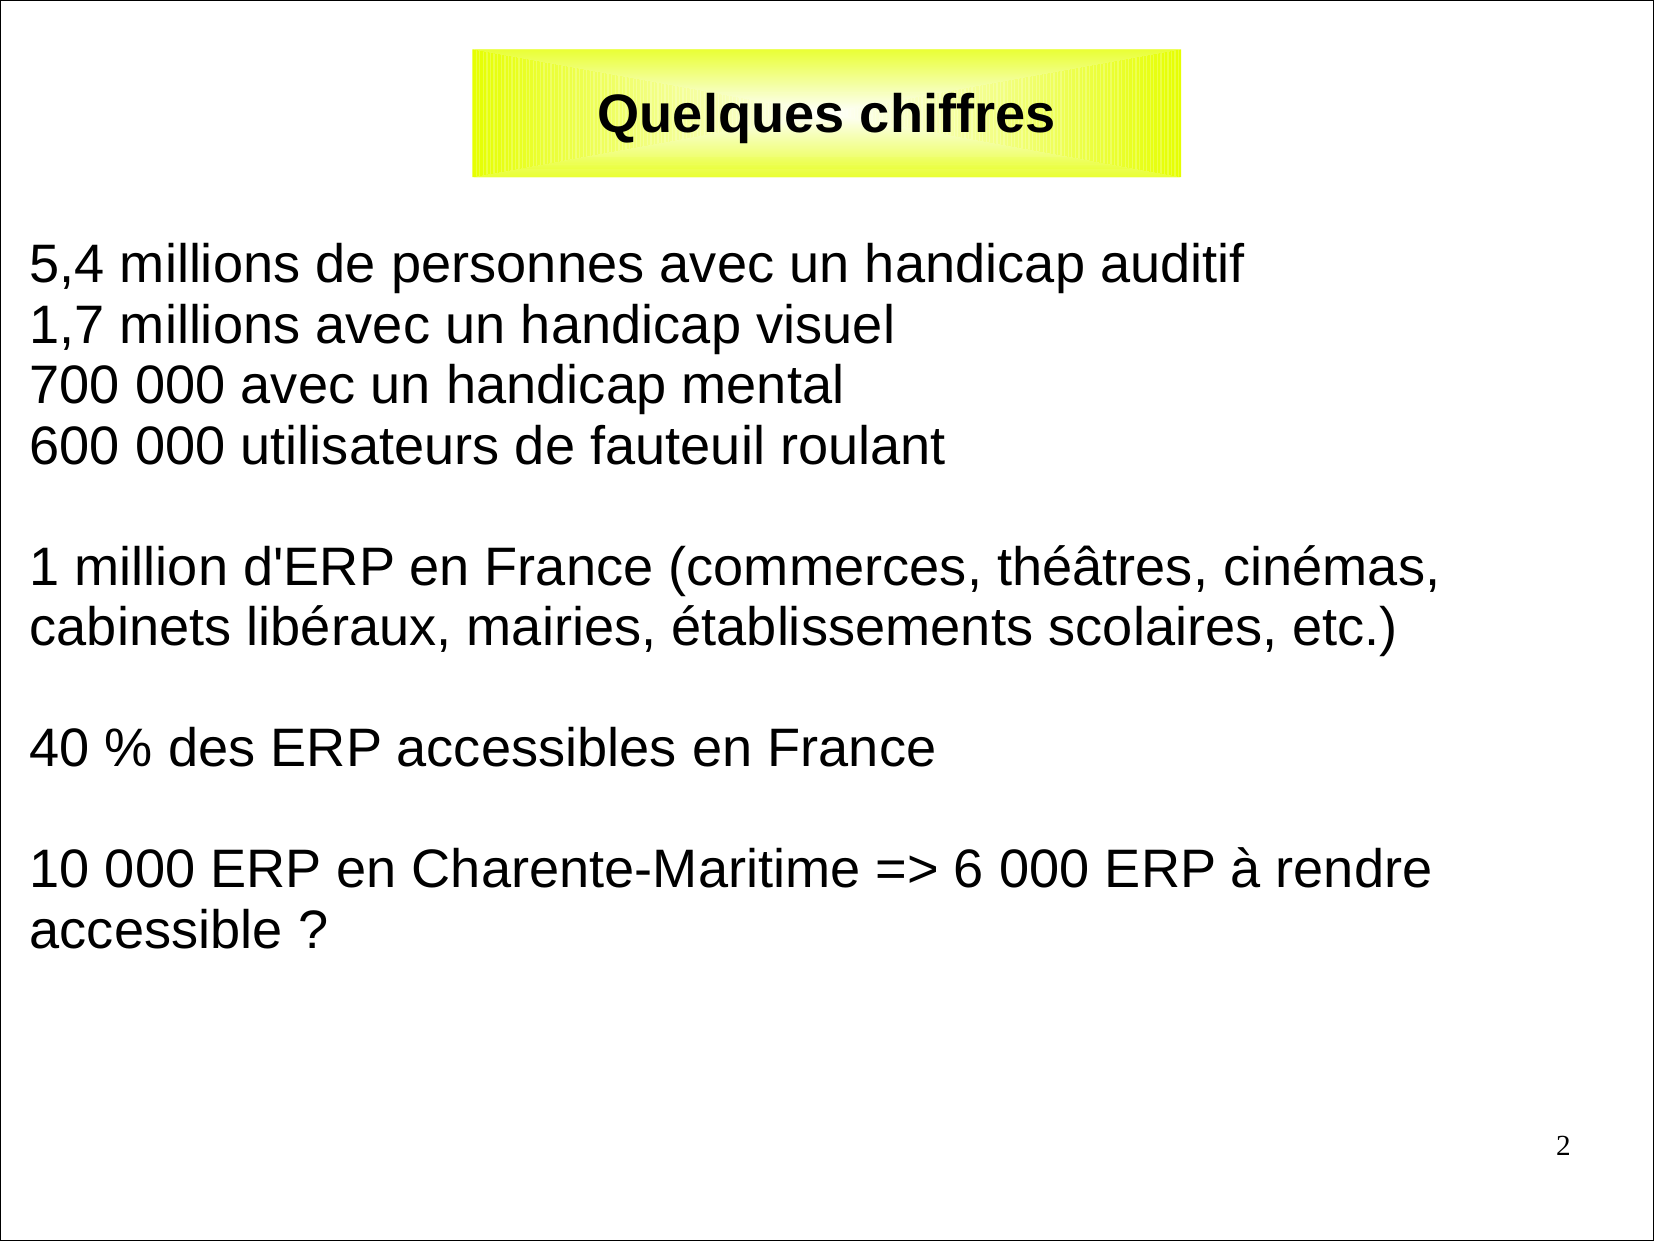

# Quelques chiffres
5,4 millions de personnes avec un handicap auditif
1,7 millions avec un handicap visuel
700 000 avec un handicap mental
600 000 utilisateurs de fauteuil roulant
1 million d'ERP en France (commerces, théâtres, cinémas, cabinets libéraux, mairies, établissements scolaires, etc.)
40 % des ERP accessibles en France
10 000 ERP en Charente-Maritime => 6 000 ERP à rendre accessible ?
2